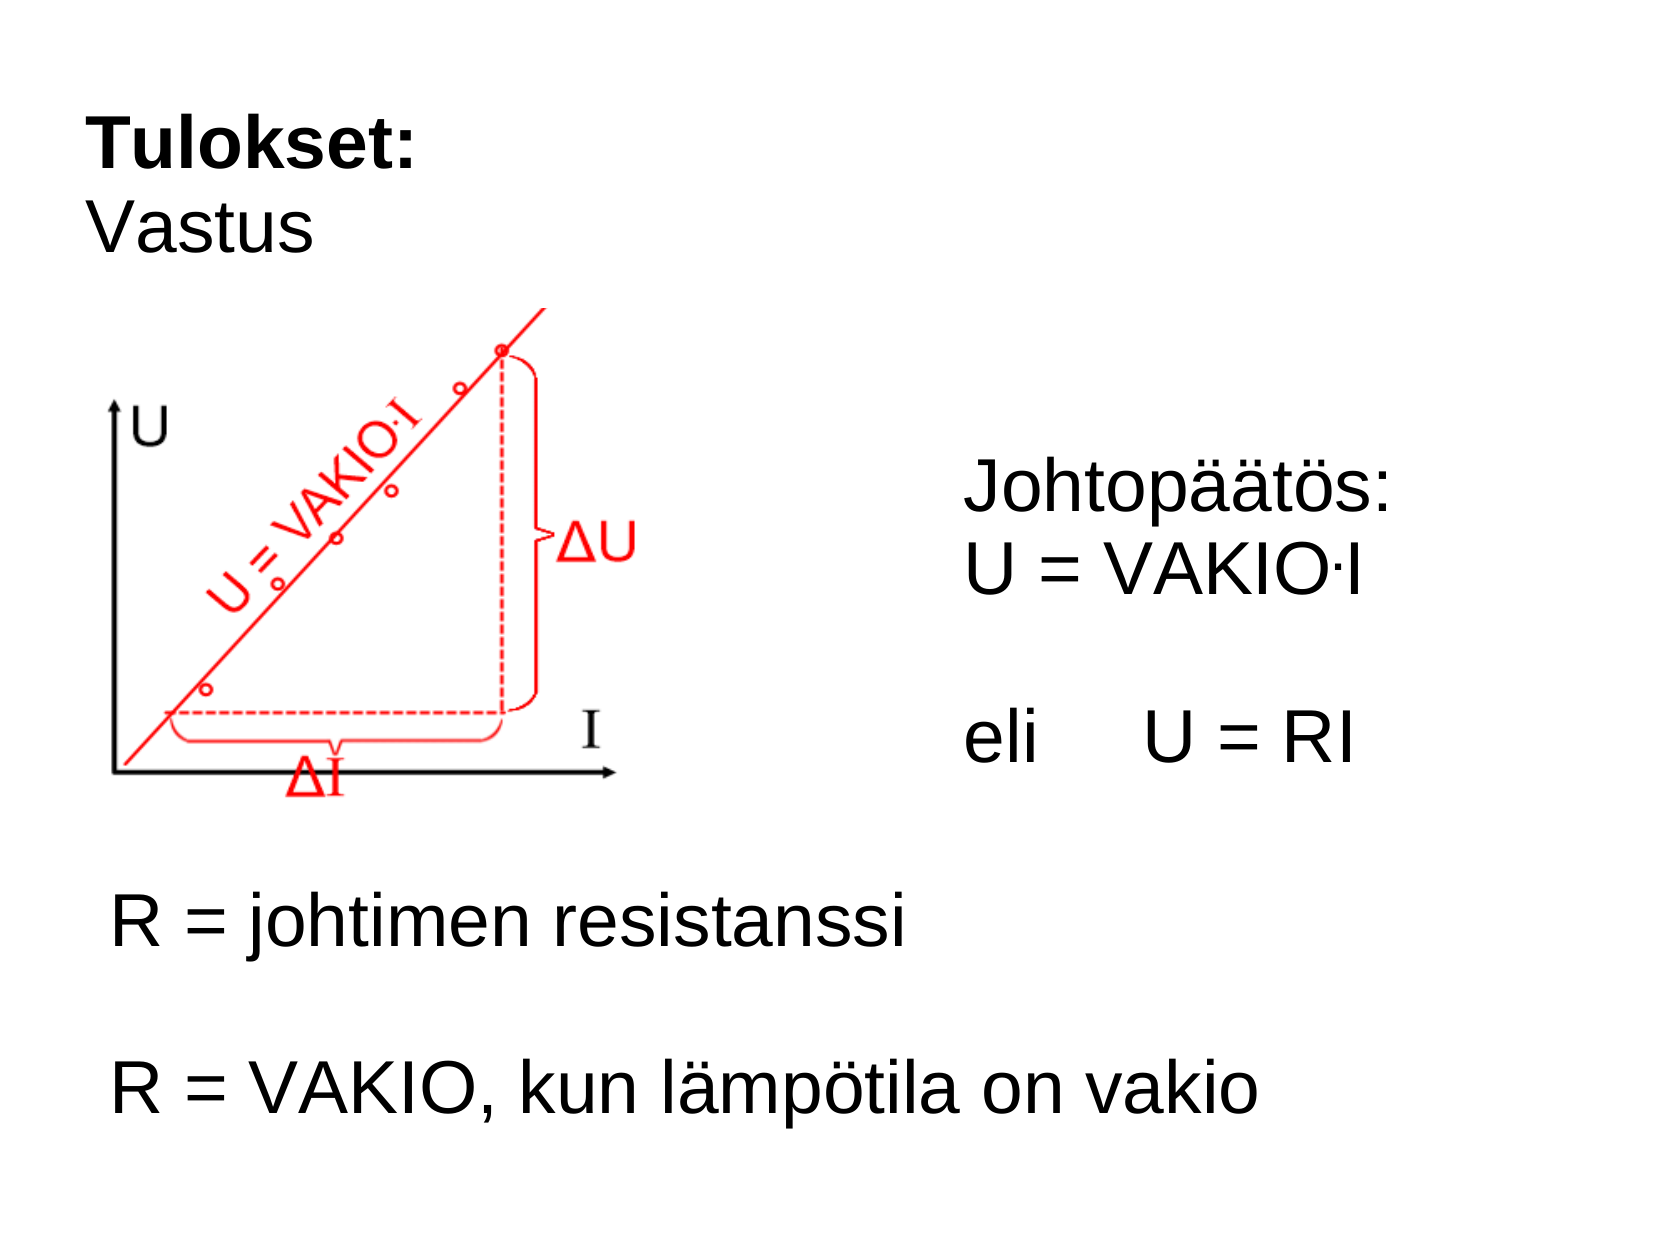

Tulokset:
Vastus
Johtopäätös:
U = VAKIO.I
eli U = RI
R = johtimen resistanssi
R = VAKIO, kun lämpötila on vakio